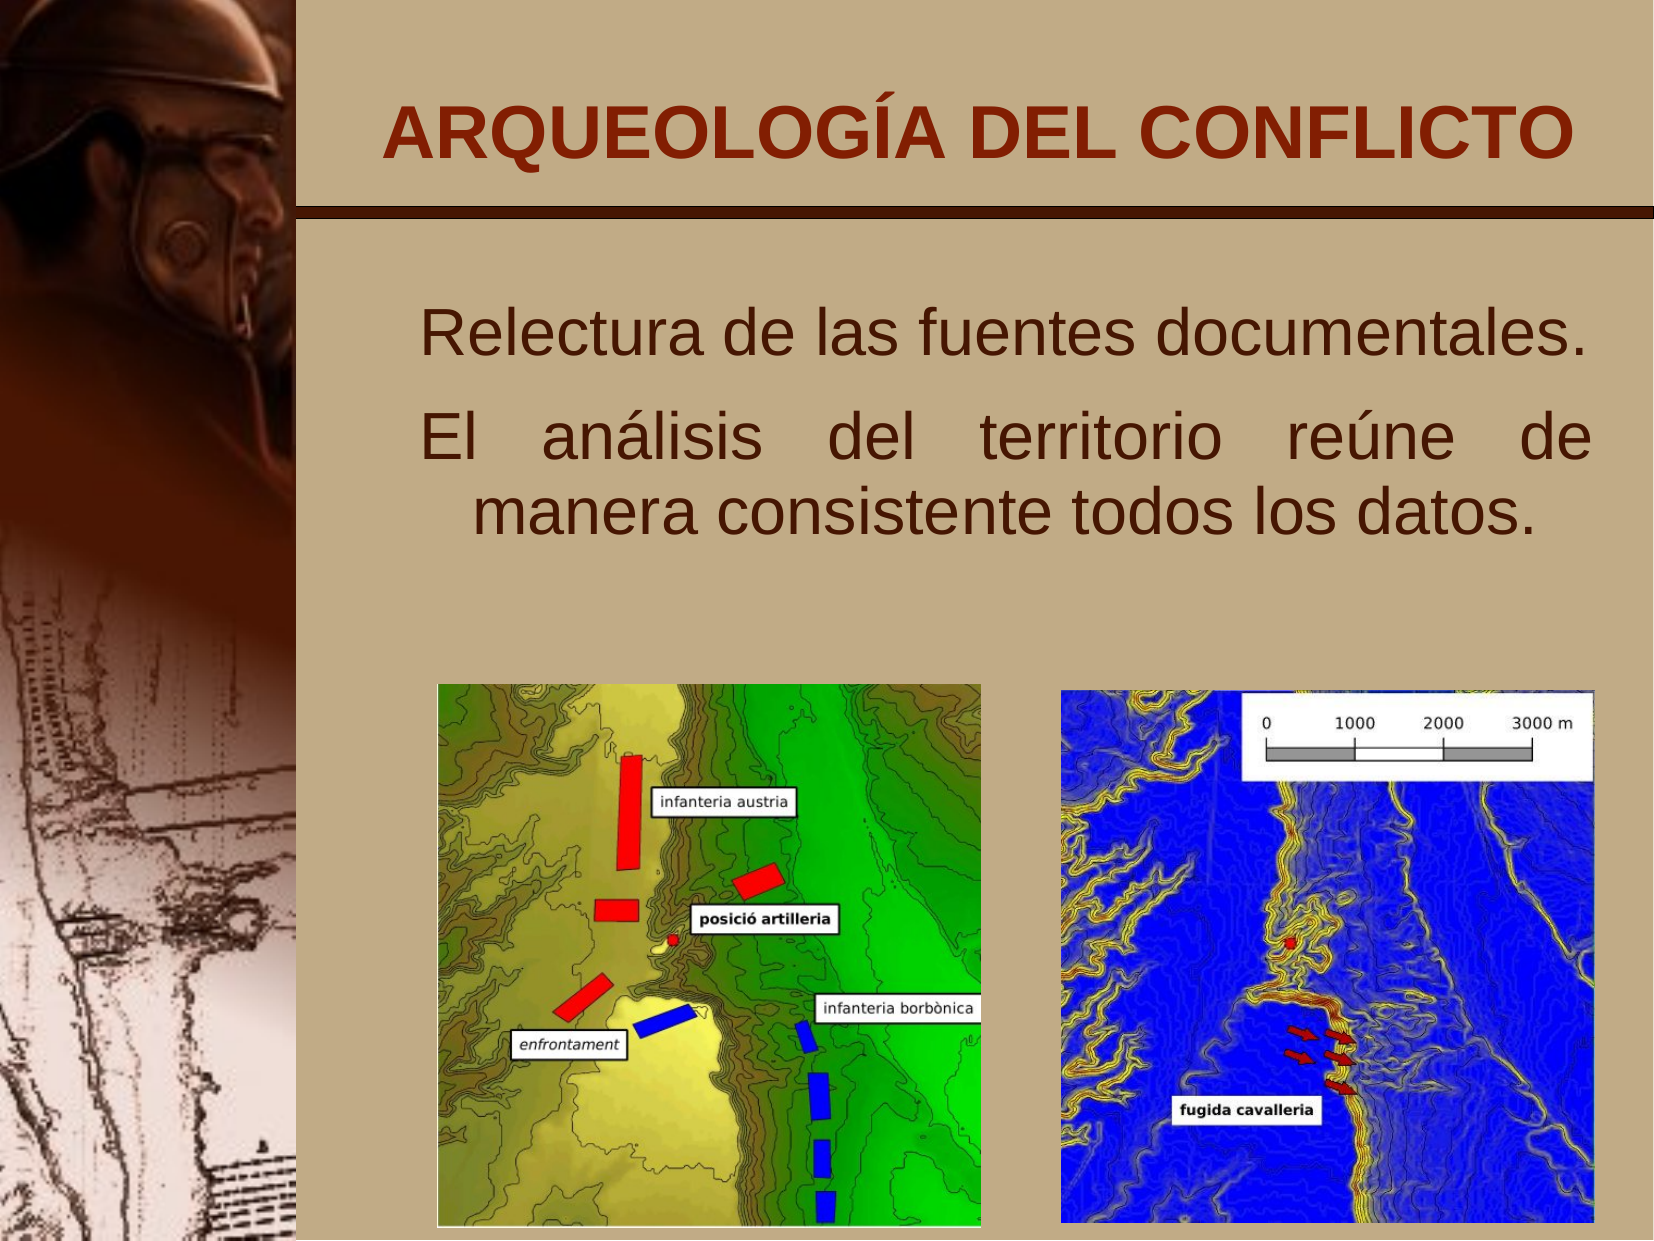

# ARQUEOLOGÍA DEL CONFLICTO
Relectura de las fuentes documentales.
El análisis del territorio reúne de manera consistente todos los datos.